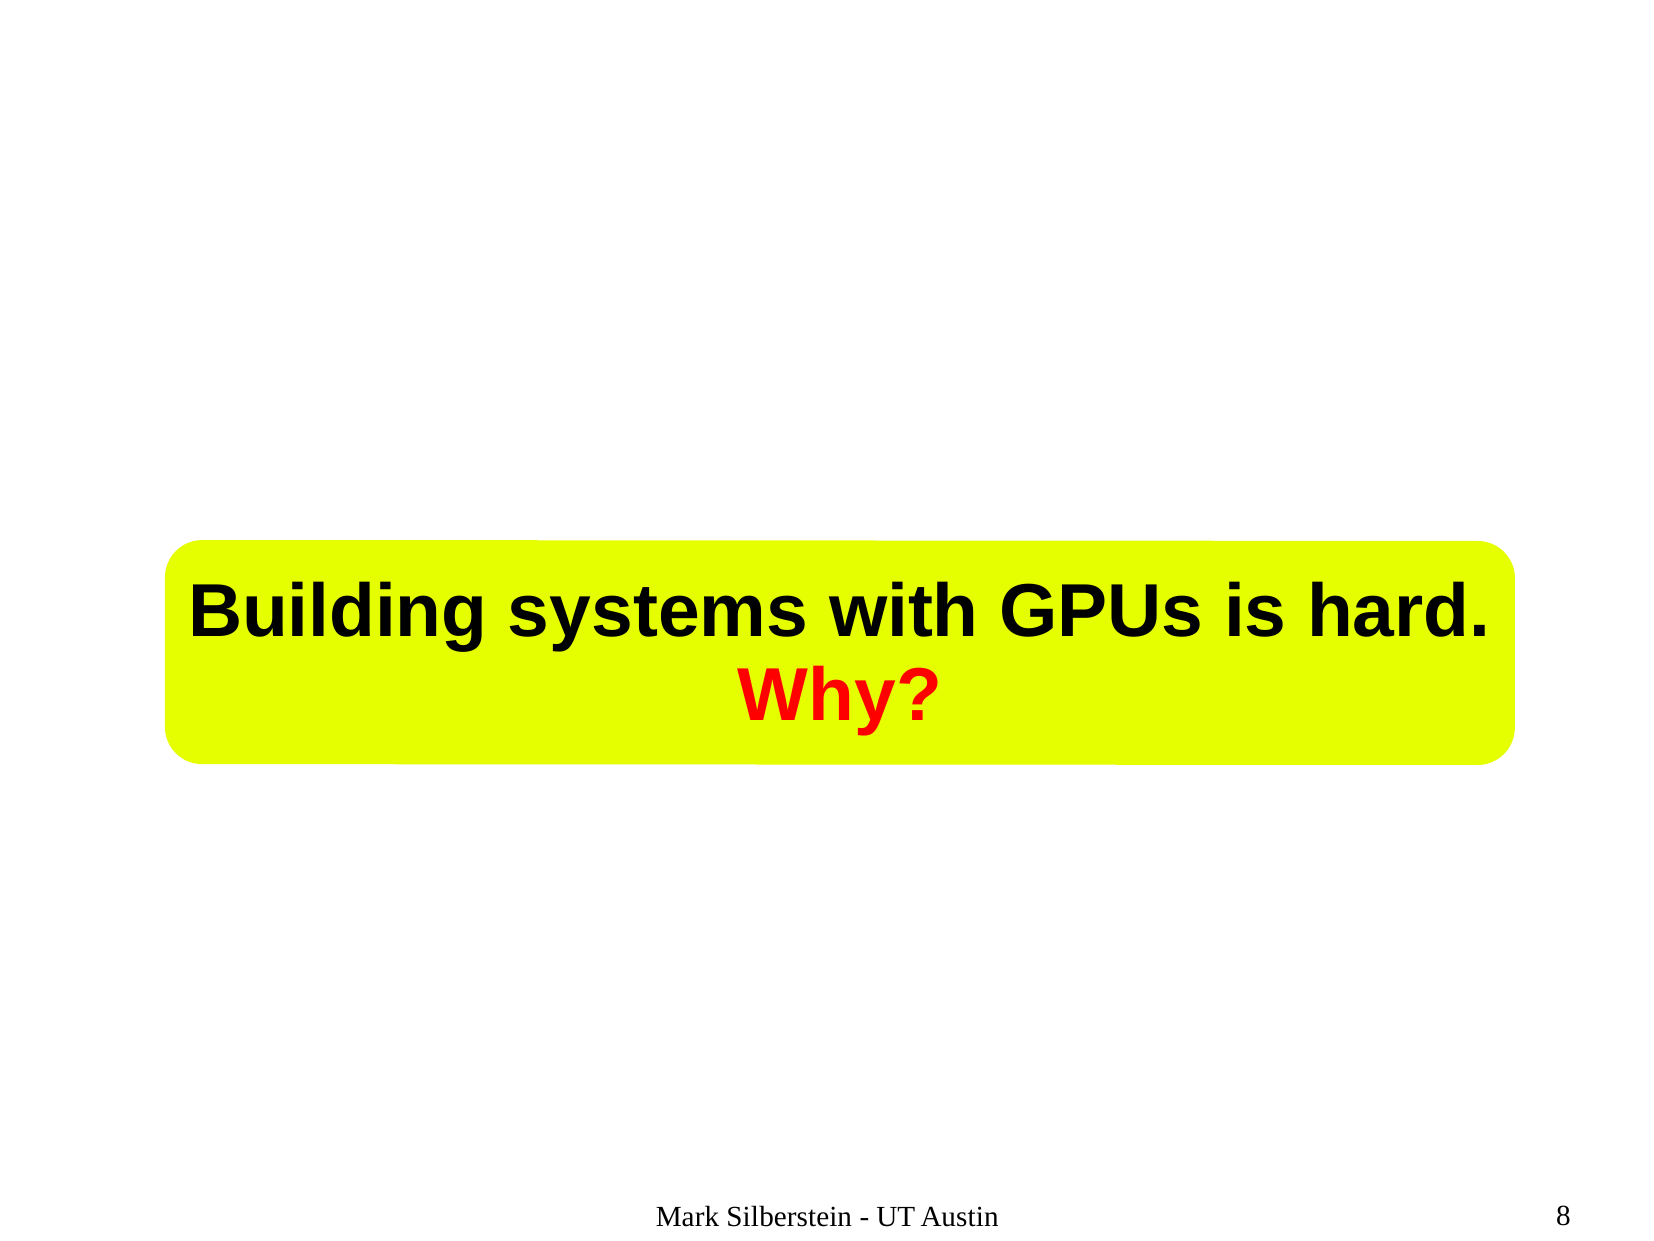

Building systems with GPUs is hard.
Why?
8
Mark Silberstein - UT Austin